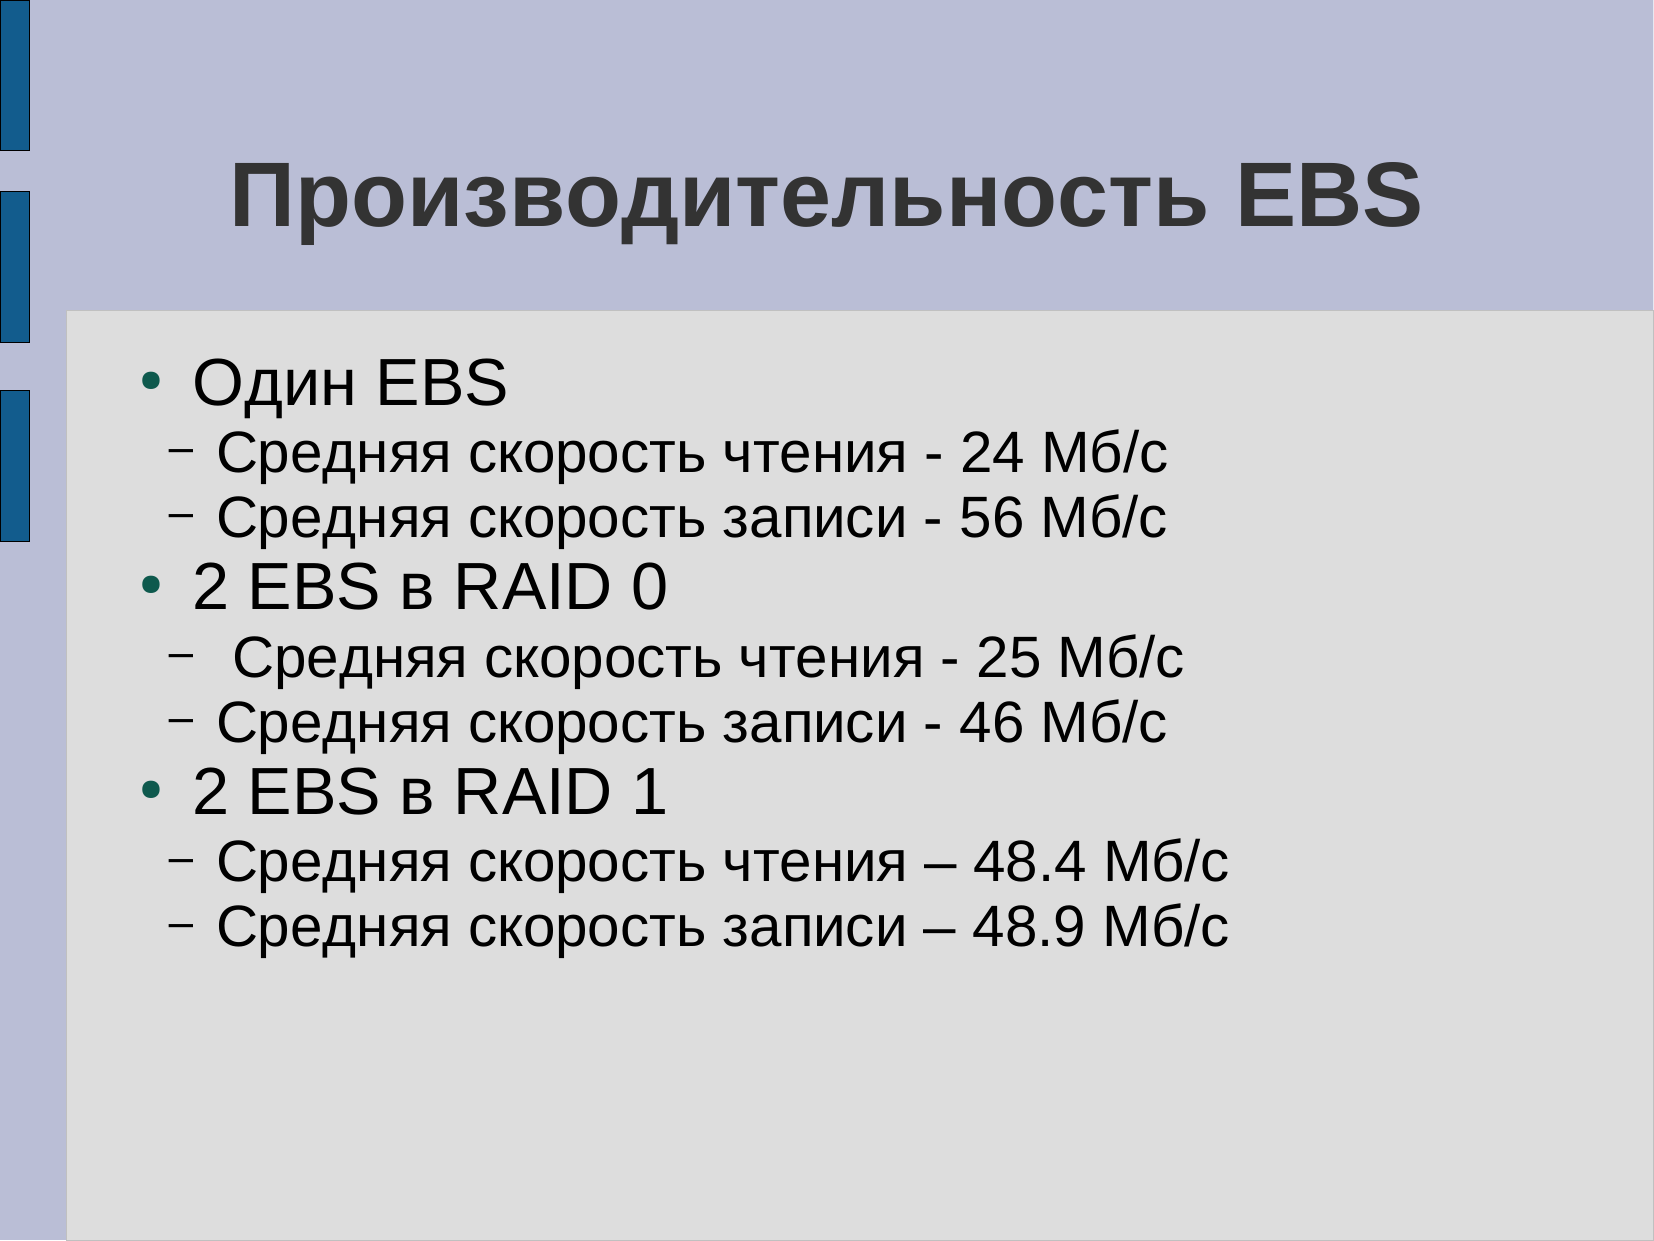

# Производительность EBS
Один EBS
Средняя скорость чтения - 24 Мб/с
Средняя скорость записи - 56 Мб/с
2 EBS в RAID 0
 Средняя скорость чтения - 25 Мб/с
Средняя скорость записи - 46 Мб/с
2 EBS в RAID 1
Средняя скорость чтения – 48.4 Мб/с
Средняя скорость записи – 48.9 Мб/с